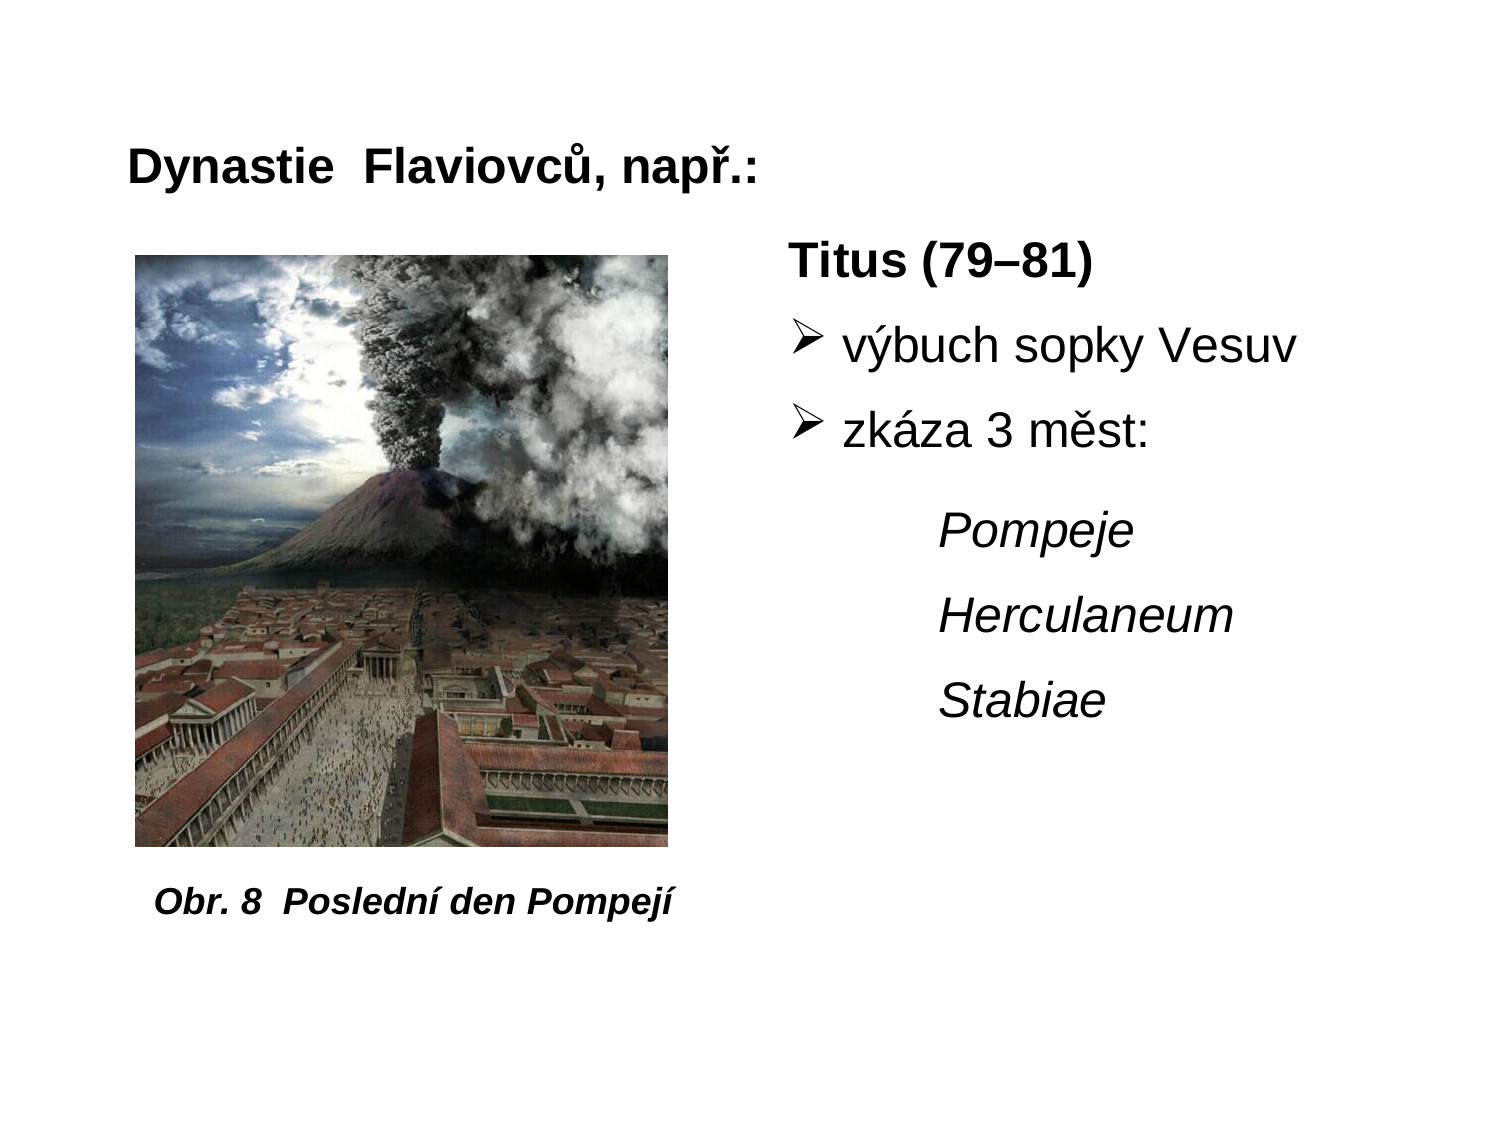

Dynastie Flaviovců, např.:
Titus (79–81)
 výbuch sopky Vesuv
 zkáza 3 měst:
	Pompeje
	Herculaneum
	Stabiae
Obr. 8 Poslední den Pompejí